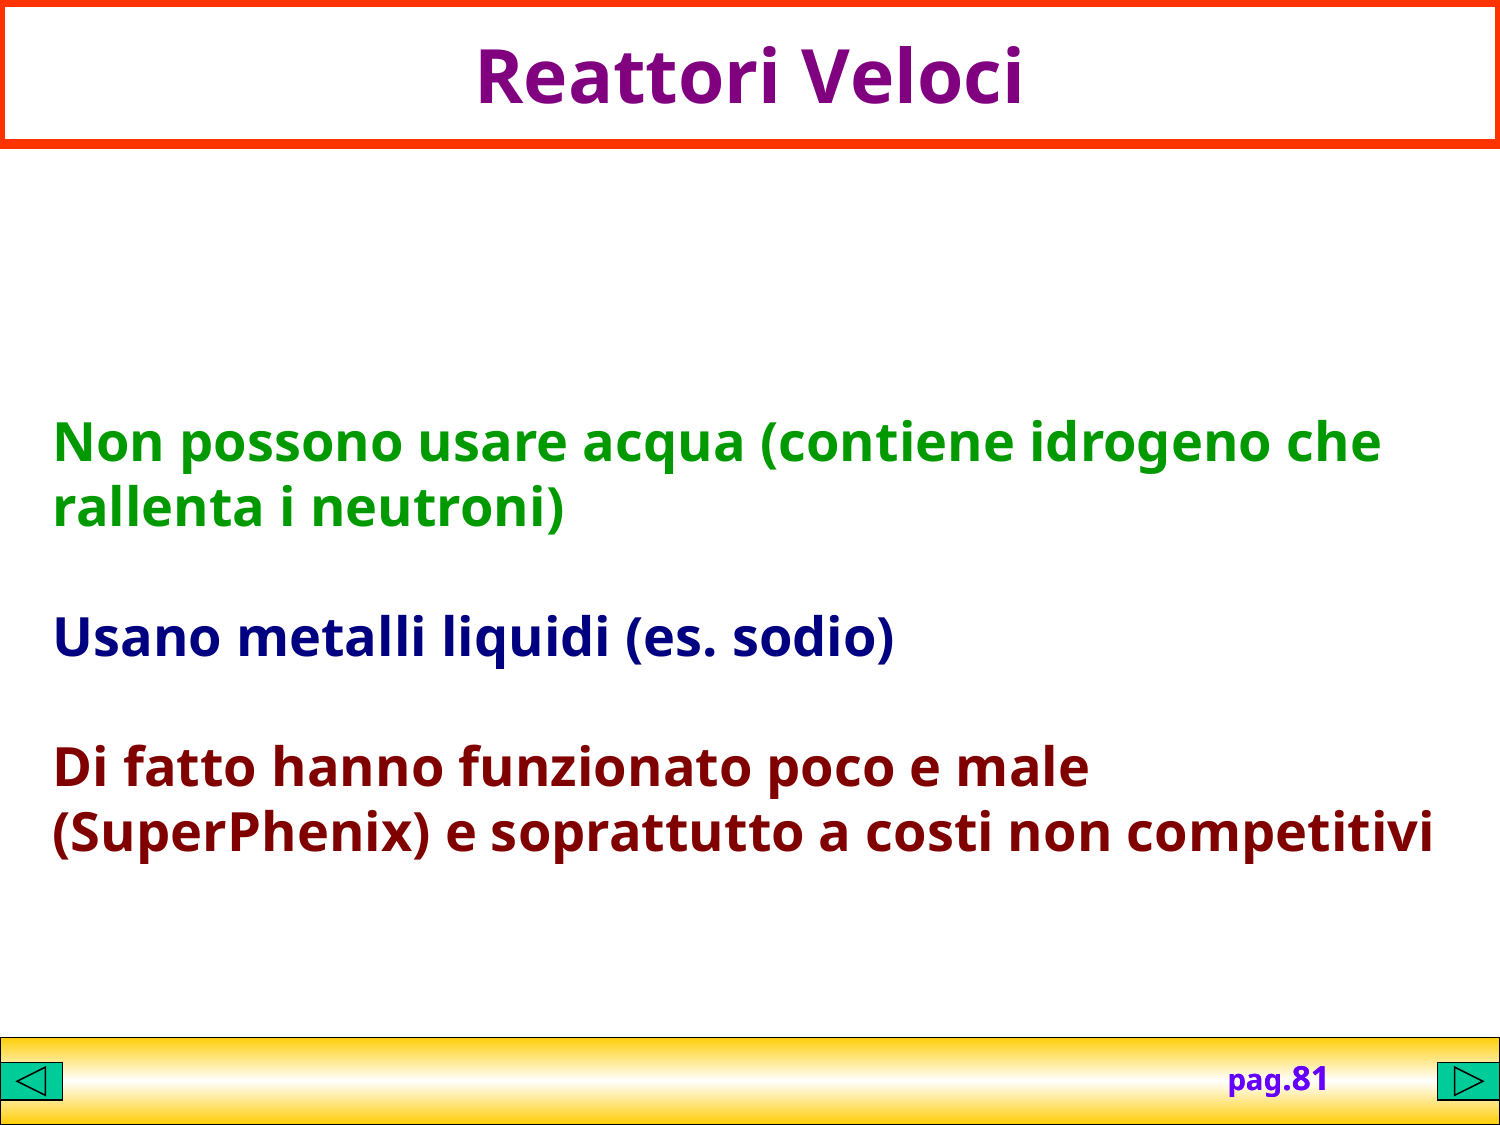

# Reattori Veloci
Non possono usare acqua (contiene idrogeno che rallenta i neutroni)
Usano metalli liquidi (es. sodio)
Di fatto hanno funzionato poco e male (SuperPhenix) e soprattutto a costi non competitivi
pag.
81